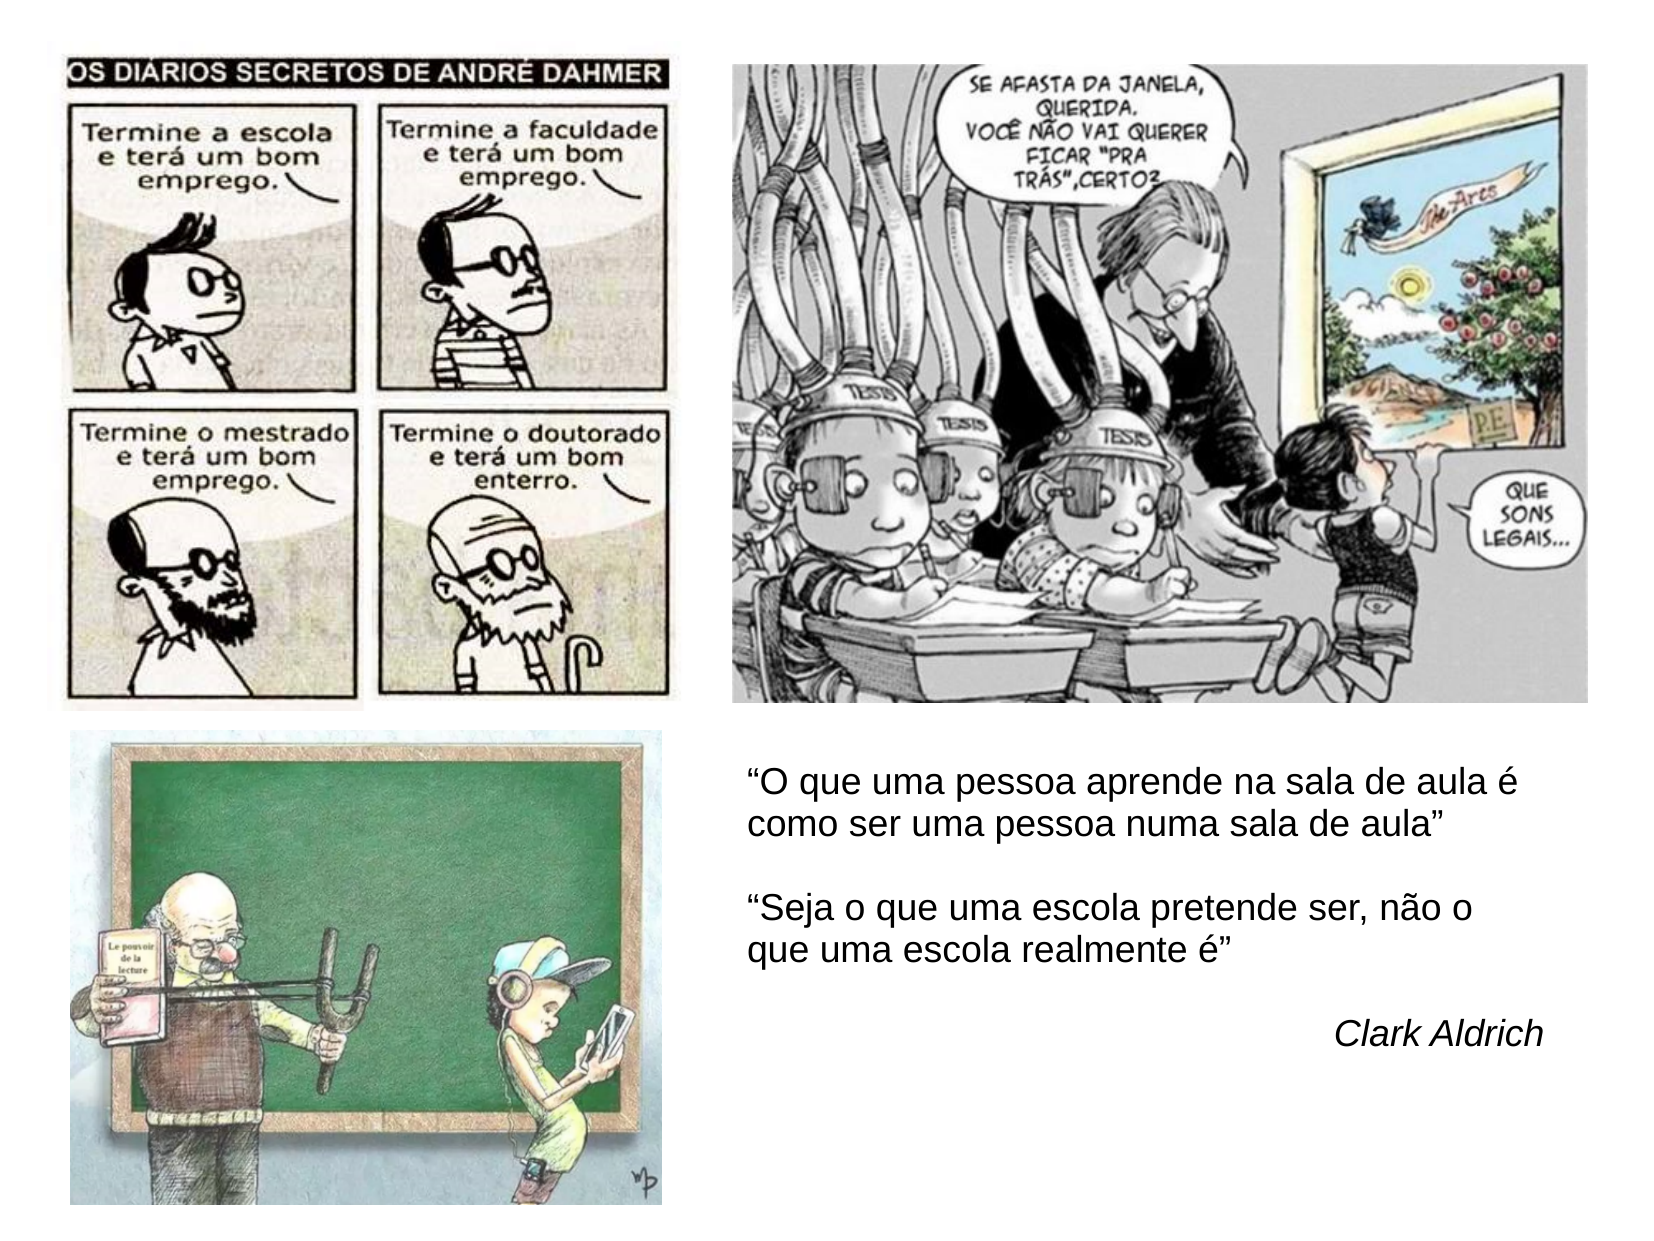

“O que uma pessoa aprende na sala de aula é
como ser uma pessoa numa sala de aula”
“Seja o que uma escola pretende ser, não o que uma escola realmente é”
Clark Aldrich